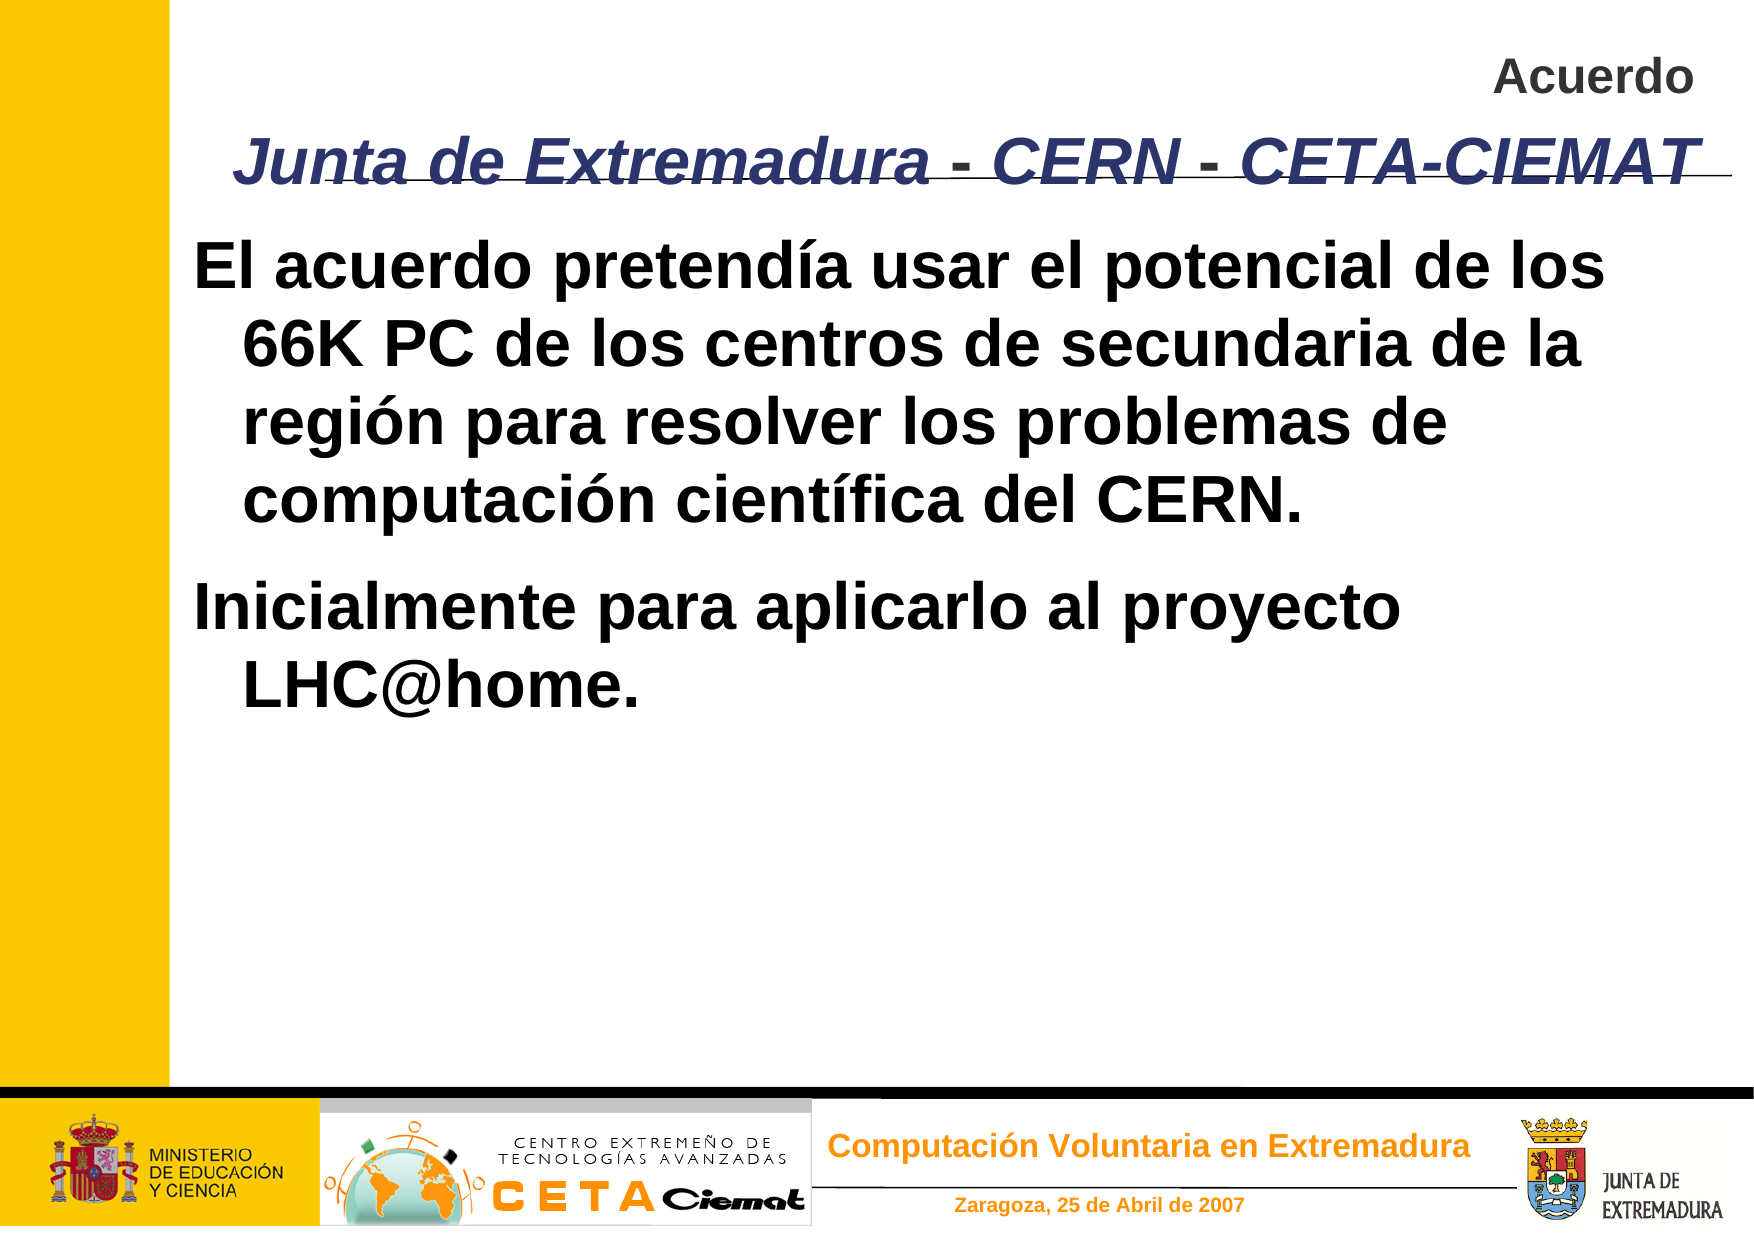

Acuerdo
Junta de Extremadura - CERN - CETA-CIEMAT
# El acuerdo pretendía usar el potencial de los 66K PC de los centros de secundaria de la región para resolver los problemas de computación científica del CERN.
Inicialmente para aplicarlo al proyecto LHC@home.